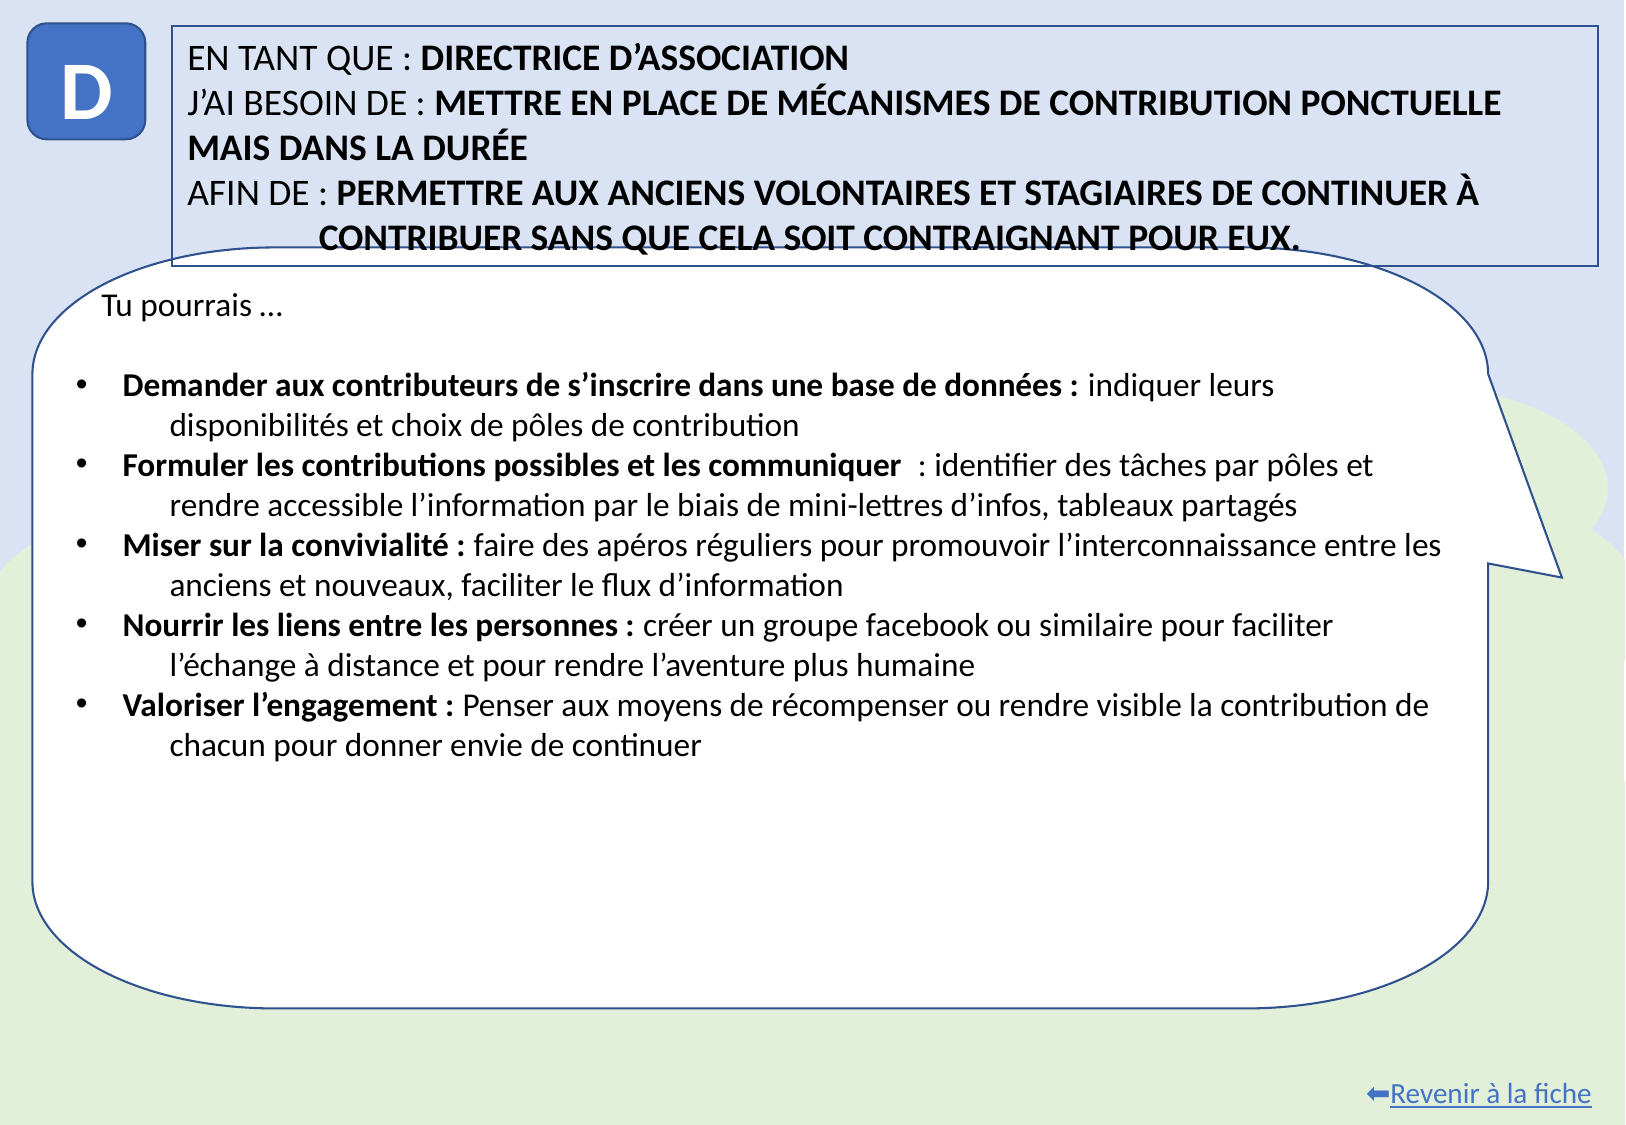

D
En tant que : directrice d’association
J’ai besoin de : mettre en place de mécanismes de contribution ponctuelle mais dans la durée
Afin de : permettre aux anciens volontaires et stagiaires de continuer à contribuer sans que cela soit contraignant pour eux.
Tu pourrais …
Demander aux contributeurs de s’inscrire dans une base de données : indiquer leurs disponibilités et choix de pôles de contribution
Formuler les contributions possibles et les communiquer  : identifier des tâches par pôles et rendre accessible l’information par le biais de mini-lettres d’infos, tableaux partagés
Miser sur la convivialité : faire des apéros réguliers pour promouvoir l’interconnaissance entre les anciens et nouveaux, faciliter le flux d’information
Nourrir les liens entre les personnes : créer un groupe facebook ou similaire pour faciliter l’échange à distance et pour rendre l’aventure plus humaine
Valoriser l’engagement : Penser aux moyens de récompenser ou rendre visible la contribution de chacun pour donner envie de continuer
⬅Revenir à la fiche